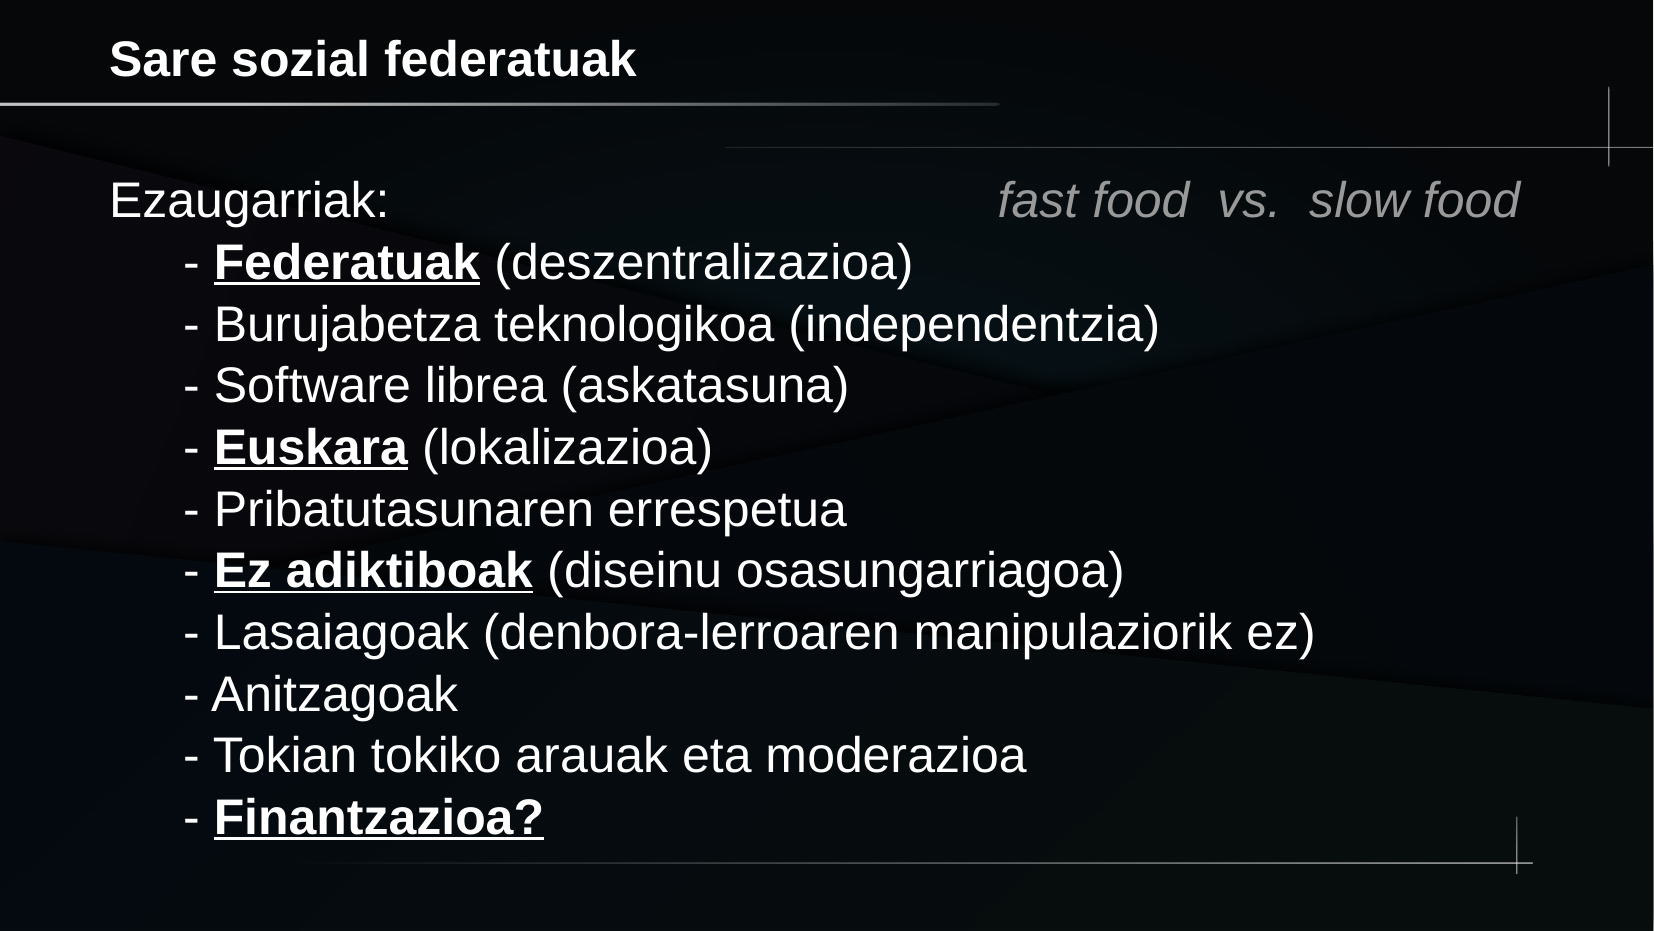

Sare sozial federatuak
Ezaugarriak:
	- Federatuak (deszentralizazioa)
	- Burujabetza teknologikoa (independentzia)
	- Software librea (askatasuna)
	- Euskara (lokalizazioa)
	- Pribatutasunaren errespetua
	- Ez adiktiboak (diseinu osasungarriagoa)
	- Lasaiagoak (denbora-lerroaren manipulaziorik ez)
	- Anitzagoak
	- Tokian tokiko arauak eta moderazioa
	- Finantzazioa?
fast food vs. slow food